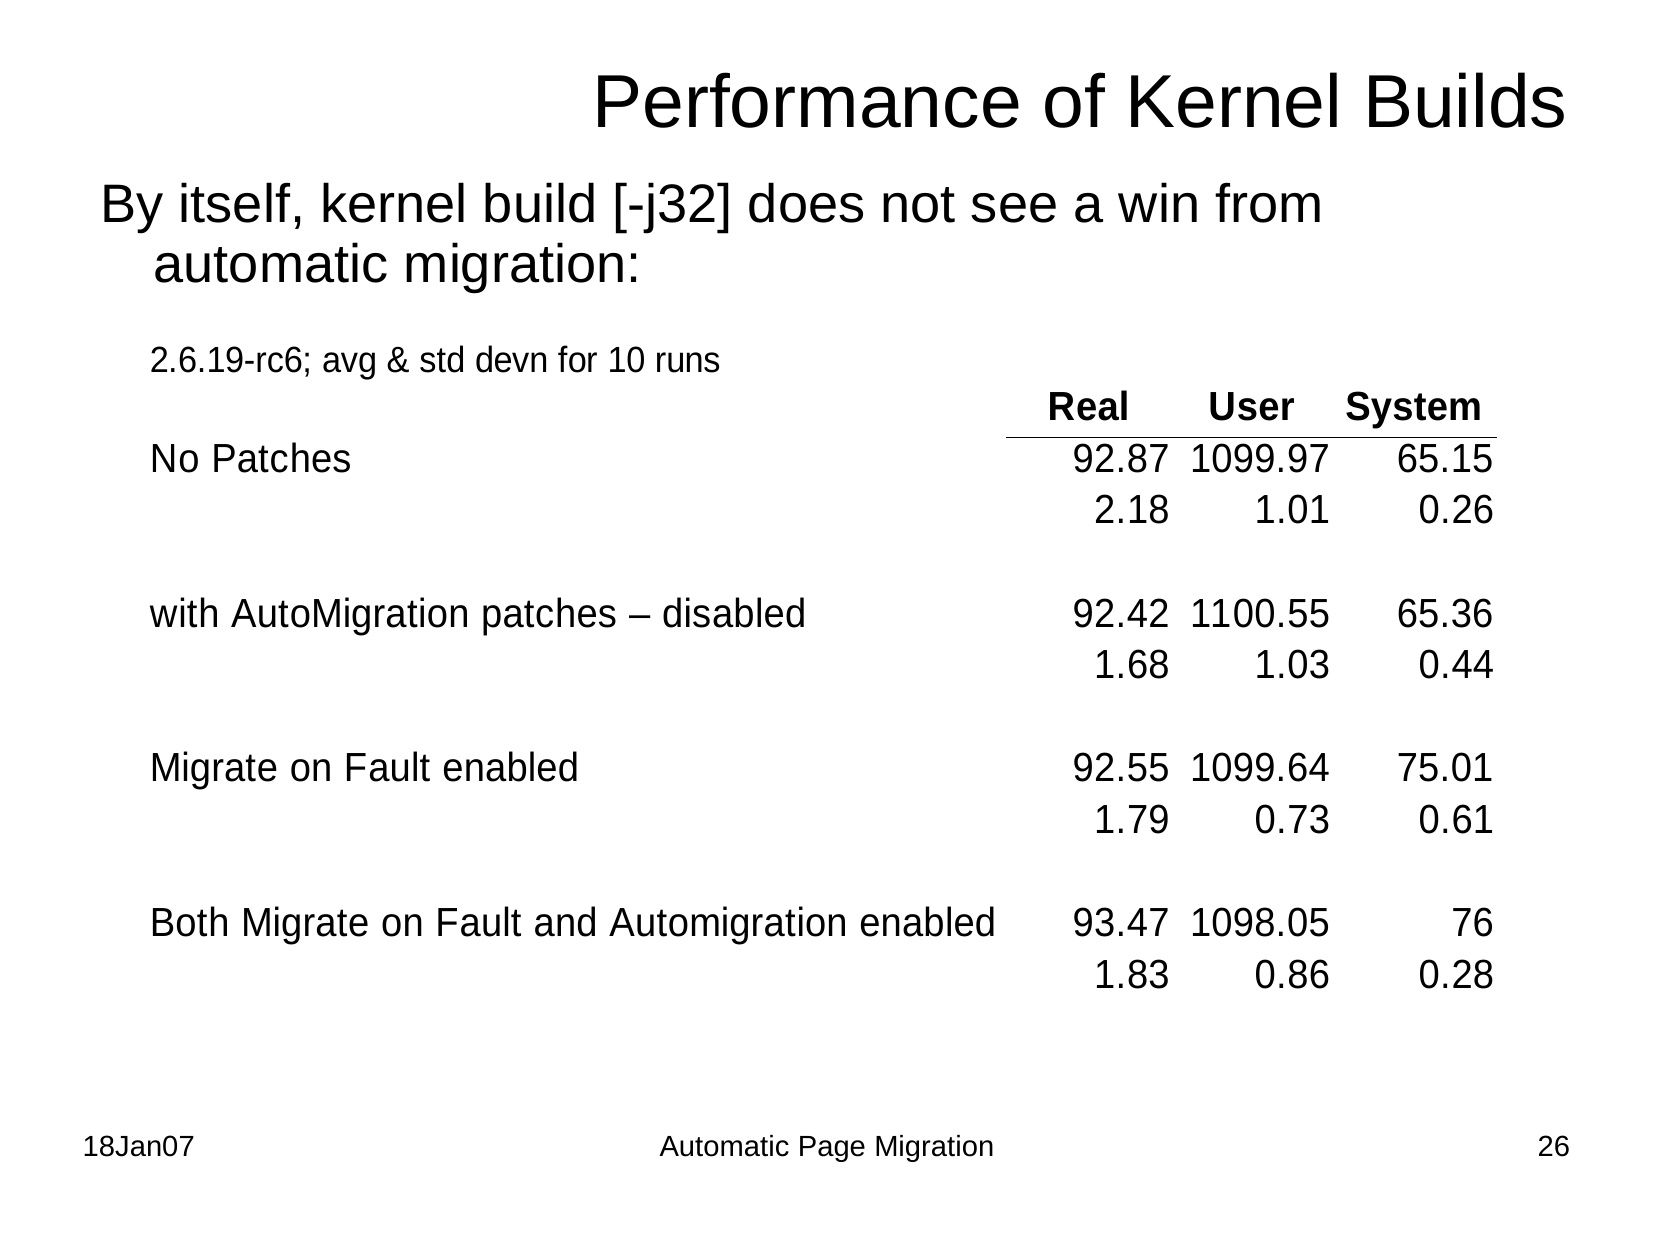

# Performance of Kernel Builds
By itself, kernel build [-j32] does not see a win from automatic migration:
18Jan07
Automatic Page Migration
26